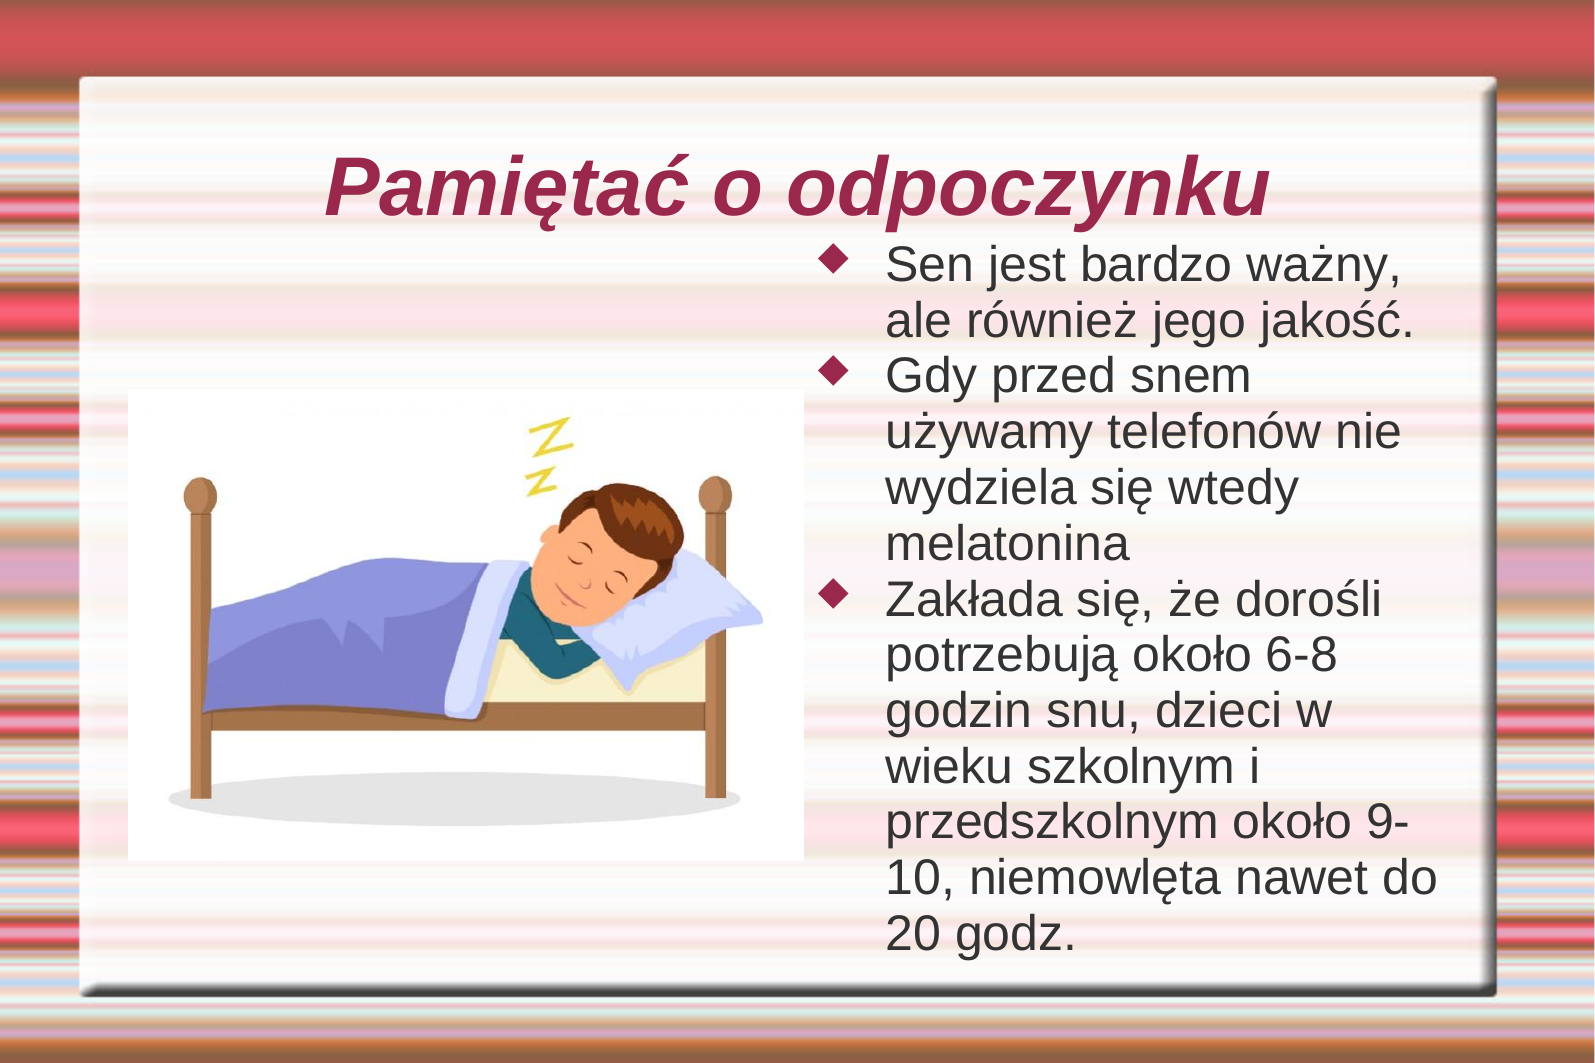

# Pamiętać o odpoczynku
Sen jest bardzo ważny, ale również jego jakość.
Gdy przed snem używamy telefonów nie wydziela się wtedy melatonina
Zakłada się, że dorośli potrzebują około 6-8 godzin snu, dzieci w wieku szkolnym i przedszkolnym około 9-10, niemowlęta nawet do 20 godz.